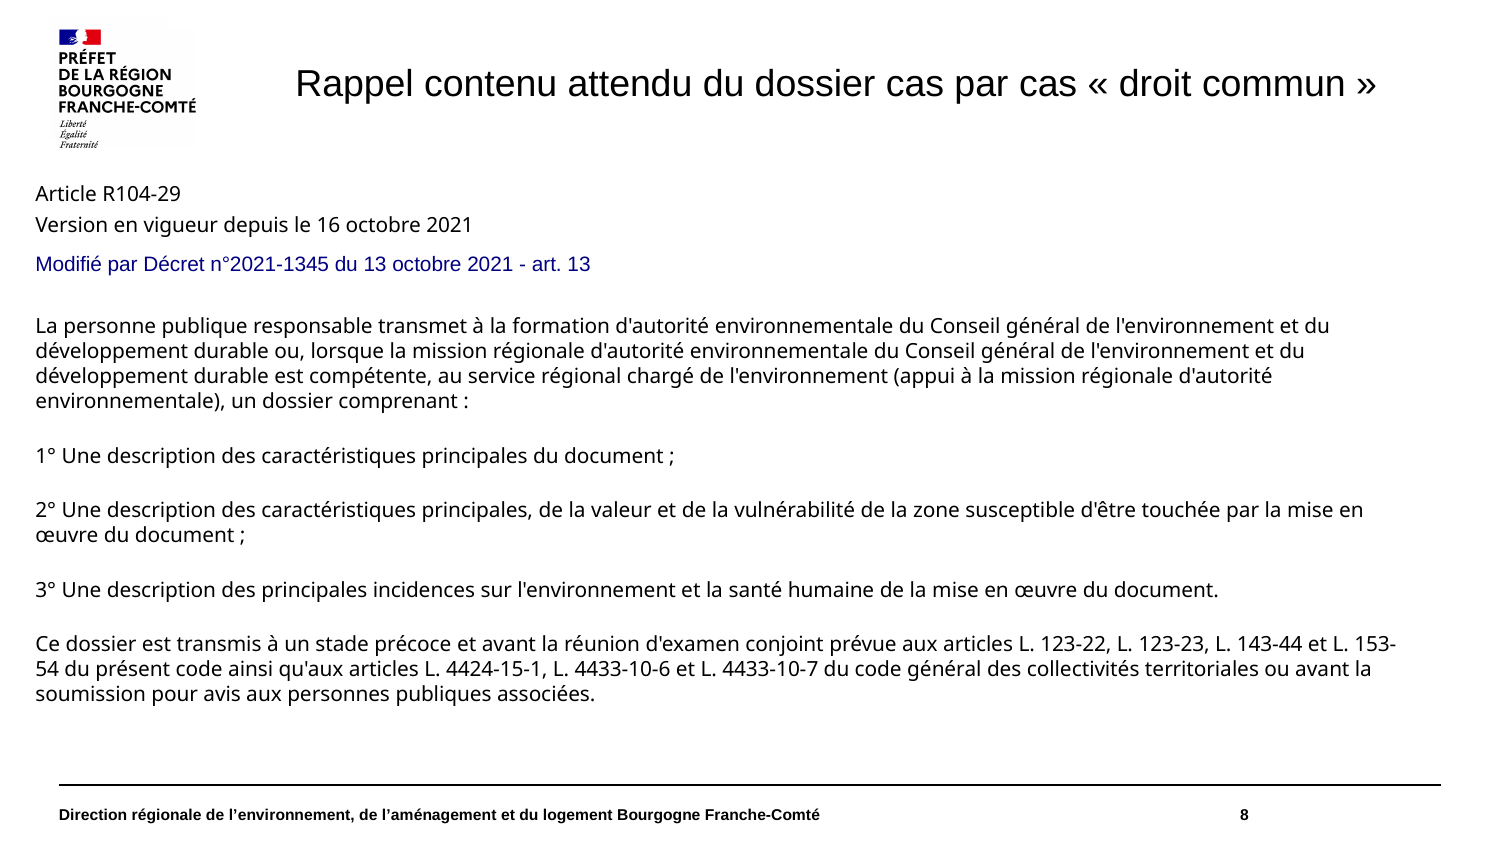

# Rappel contenu attendu du dossier cas par cas « droit commun »
Article R104-29
Version en vigueur depuis le 16 octobre 2021
Modifié par Décret n°2021-1345 du 13 octobre 2021 - art. 13
La personne publique responsable transmet à la formation d'autorité environnementale du Conseil général de l'environnement et du développement durable ou, lorsque la mission régionale d'autorité environnementale du Conseil général de l'environnement et du développement durable est compétente, au service régional chargé de l'environnement (appui à la mission régionale d'autorité environnementale), un dossier comprenant :
1° Une description des caractéristiques principales du document ;
2° Une description des caractéristiques principales, de la valeur et de la vulnérabilité de la zone susceptible d'être touchée par la mise en œuvre du document ;
3° Une description des principales incidences sur l'environnement et la santé humaine de la mise en œuvre du document.
Ce dossier est transmis à un stade précoce et avant la réunion d'examen conjoint prévue aux articles L. 123-22, L. 123-23, L. 143-44 et L. 153-54 du présent code ainsi qu'aux articles L. 4424-15-1, L. 4433-10-6 et L. 4433-10-7 du code général des collectivités territoriales ou avant la soumission pour avis aux personnes publiques associées.
Direction régionale de l’environnement, de l’aménagement et du logement Auvergne-Rhône-Alpes
8